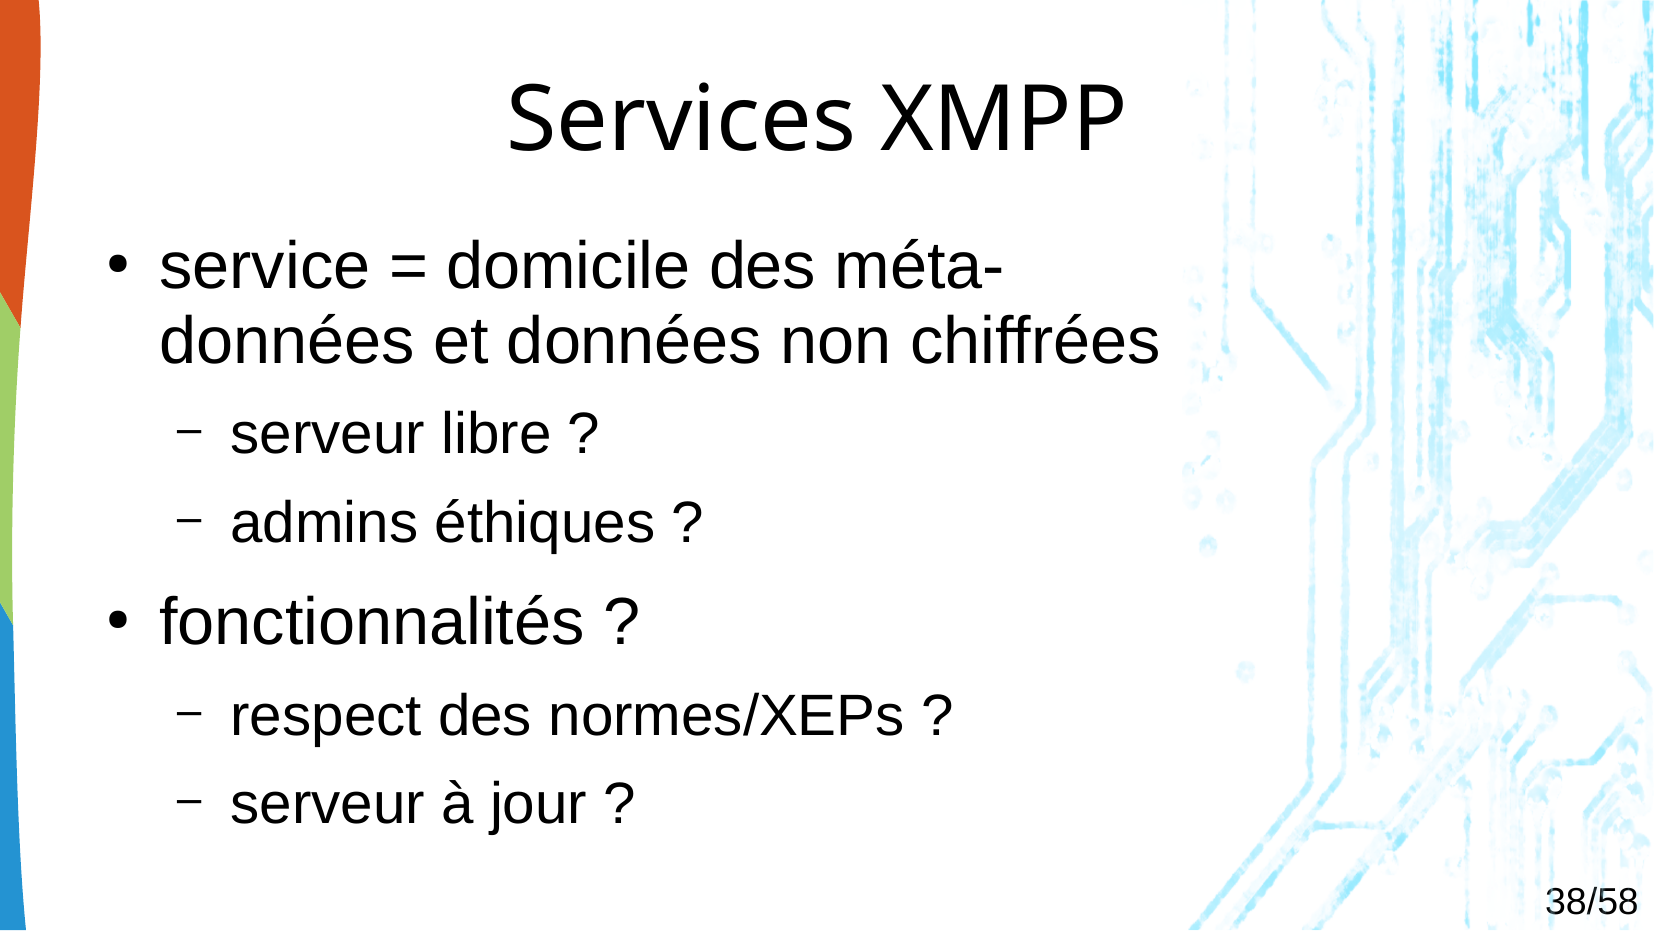

# Services XMPP
service = domicile des méta-données et données non chiffrées
serveur libre ?
admins éthiques ?
fonctionnalités ?
respect des normes/XEPs ?
serveur à jour ?